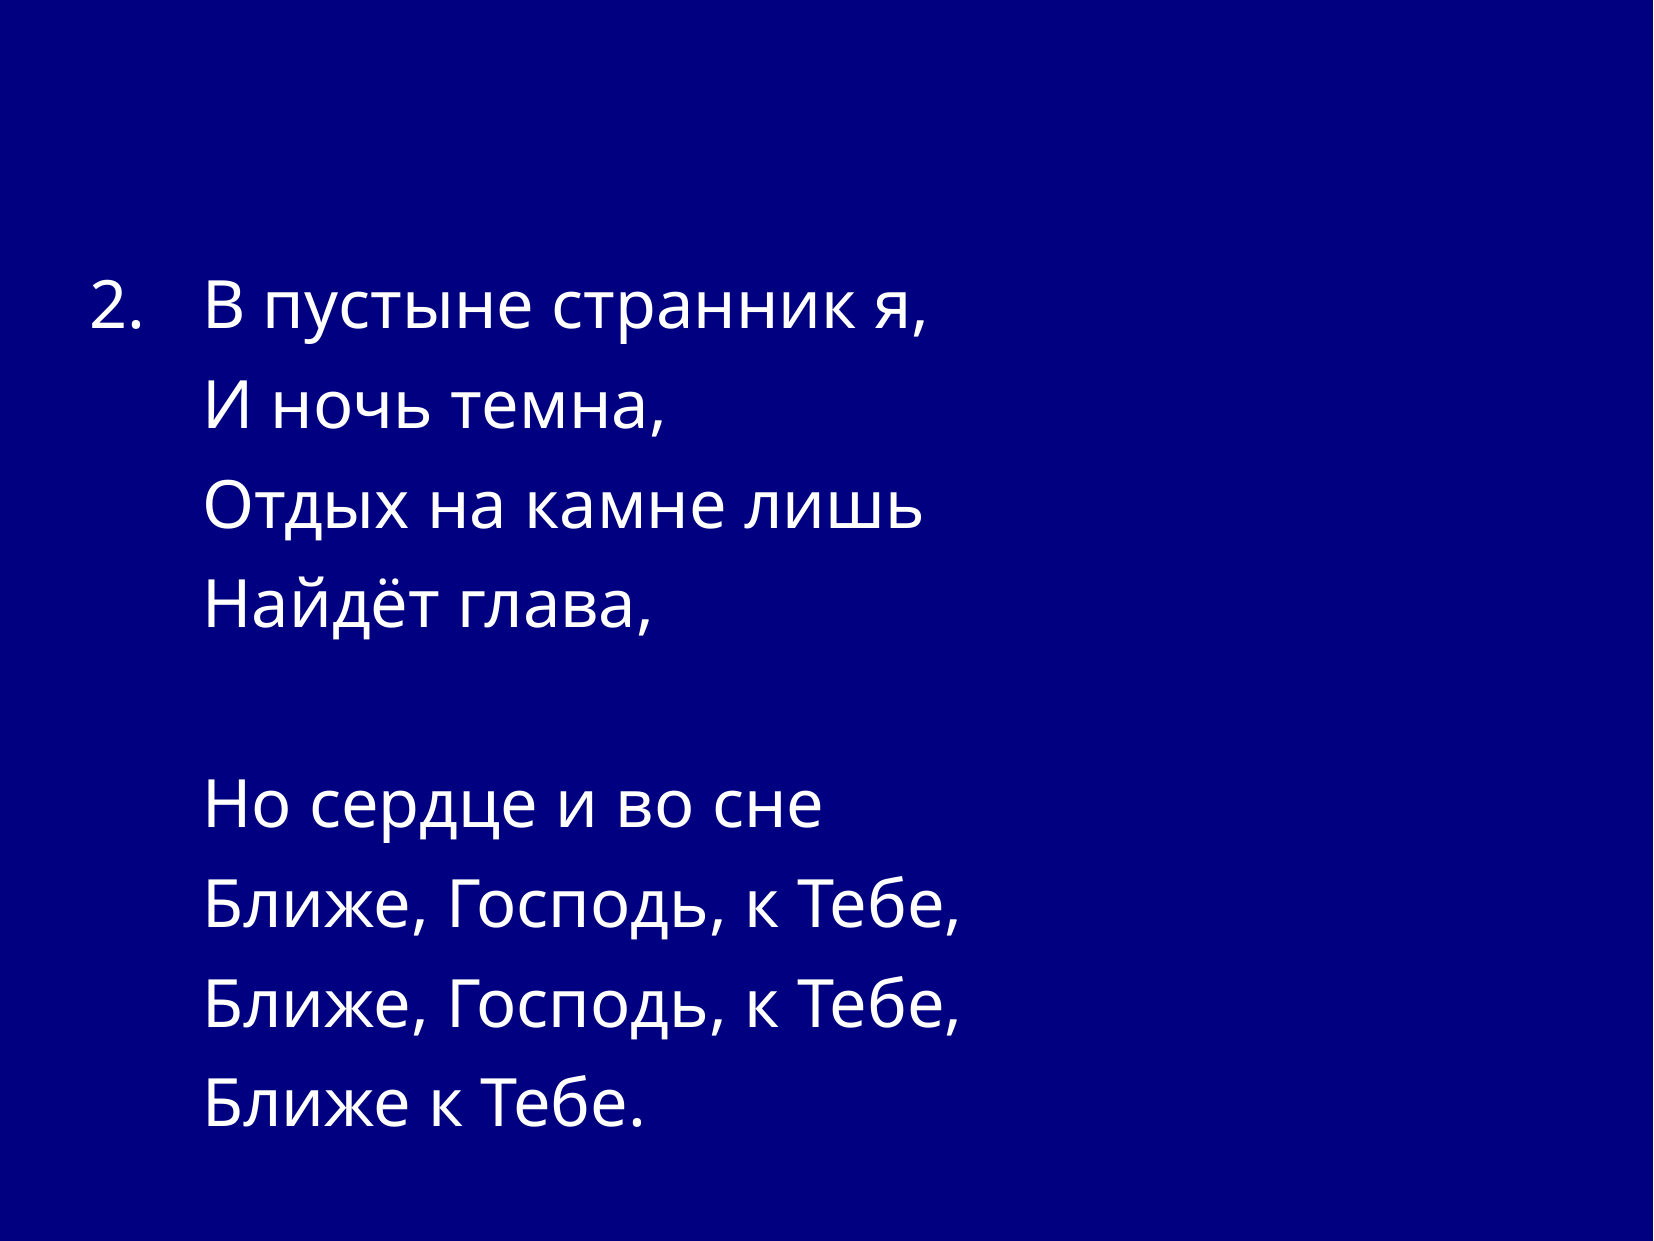

2.	В пустыне странник я,
	И ночь темна,
	Отдых на камне лишь
	Найдёт глава,
	Но сердце и во сне
	Ближе, Господь, к Тебе,
	Ближе, Господь, к Тебе,
	Ближе к Тебе.